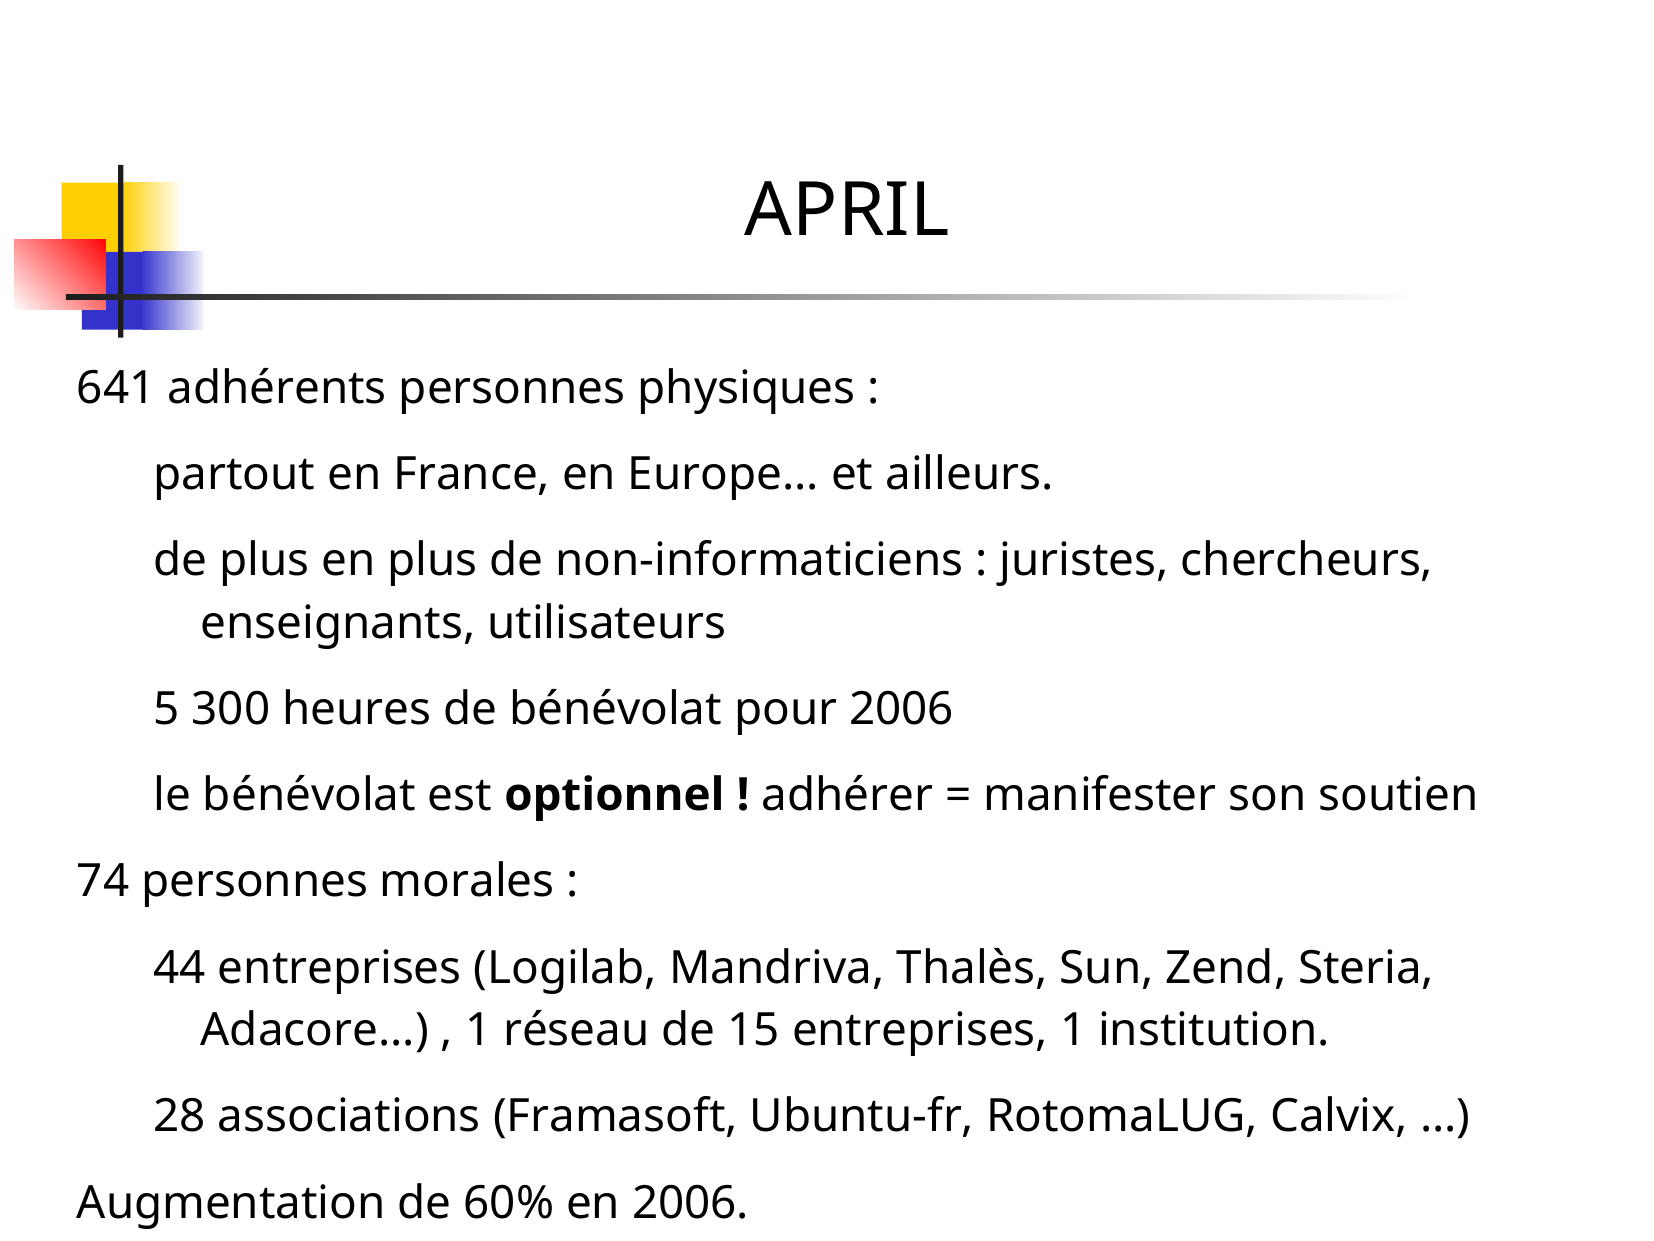

# APRIL
641 adhérents personnes physiques :
partout en France, en Europe... et ailleurs.
de plus en plus de non-informaticiens : juristes, chercheurs, enseignants, utilisateurs
5 300 heures de bénévolat pour 2006
le bénévolat est optionnel ! adhérer = manifester son soutien
74 personnes morales :
44 entreprises (Logilab, Mandriva, Thalès, Sun, Zend, Steria, Adacore...) , 1 réseau de 15 entreprises, 1 institution.
28 associations (Framasoft, Ubuntu-fr, RotomaLUG, Calvix, ...)
Augmentation de 60% en 2006.